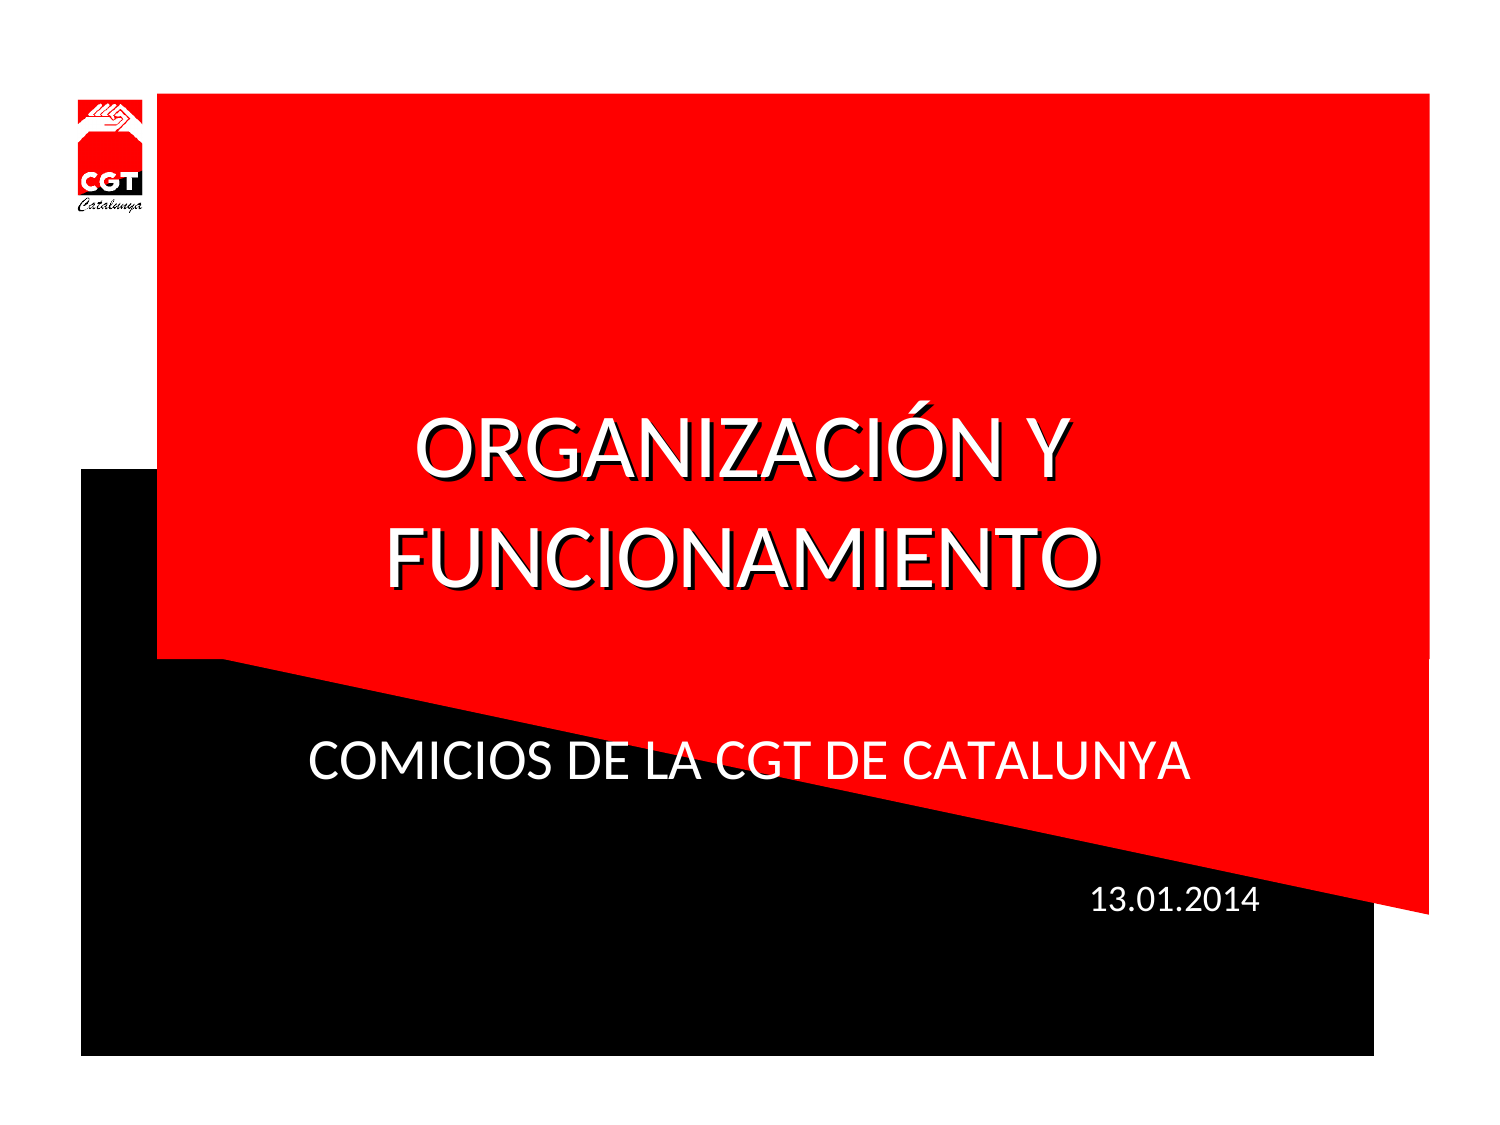

# ORGANIZACIÓN Y FUNCIONAMIENTO
COMICIOS DE LA CGT DE CATALUNYA
13.01.2014